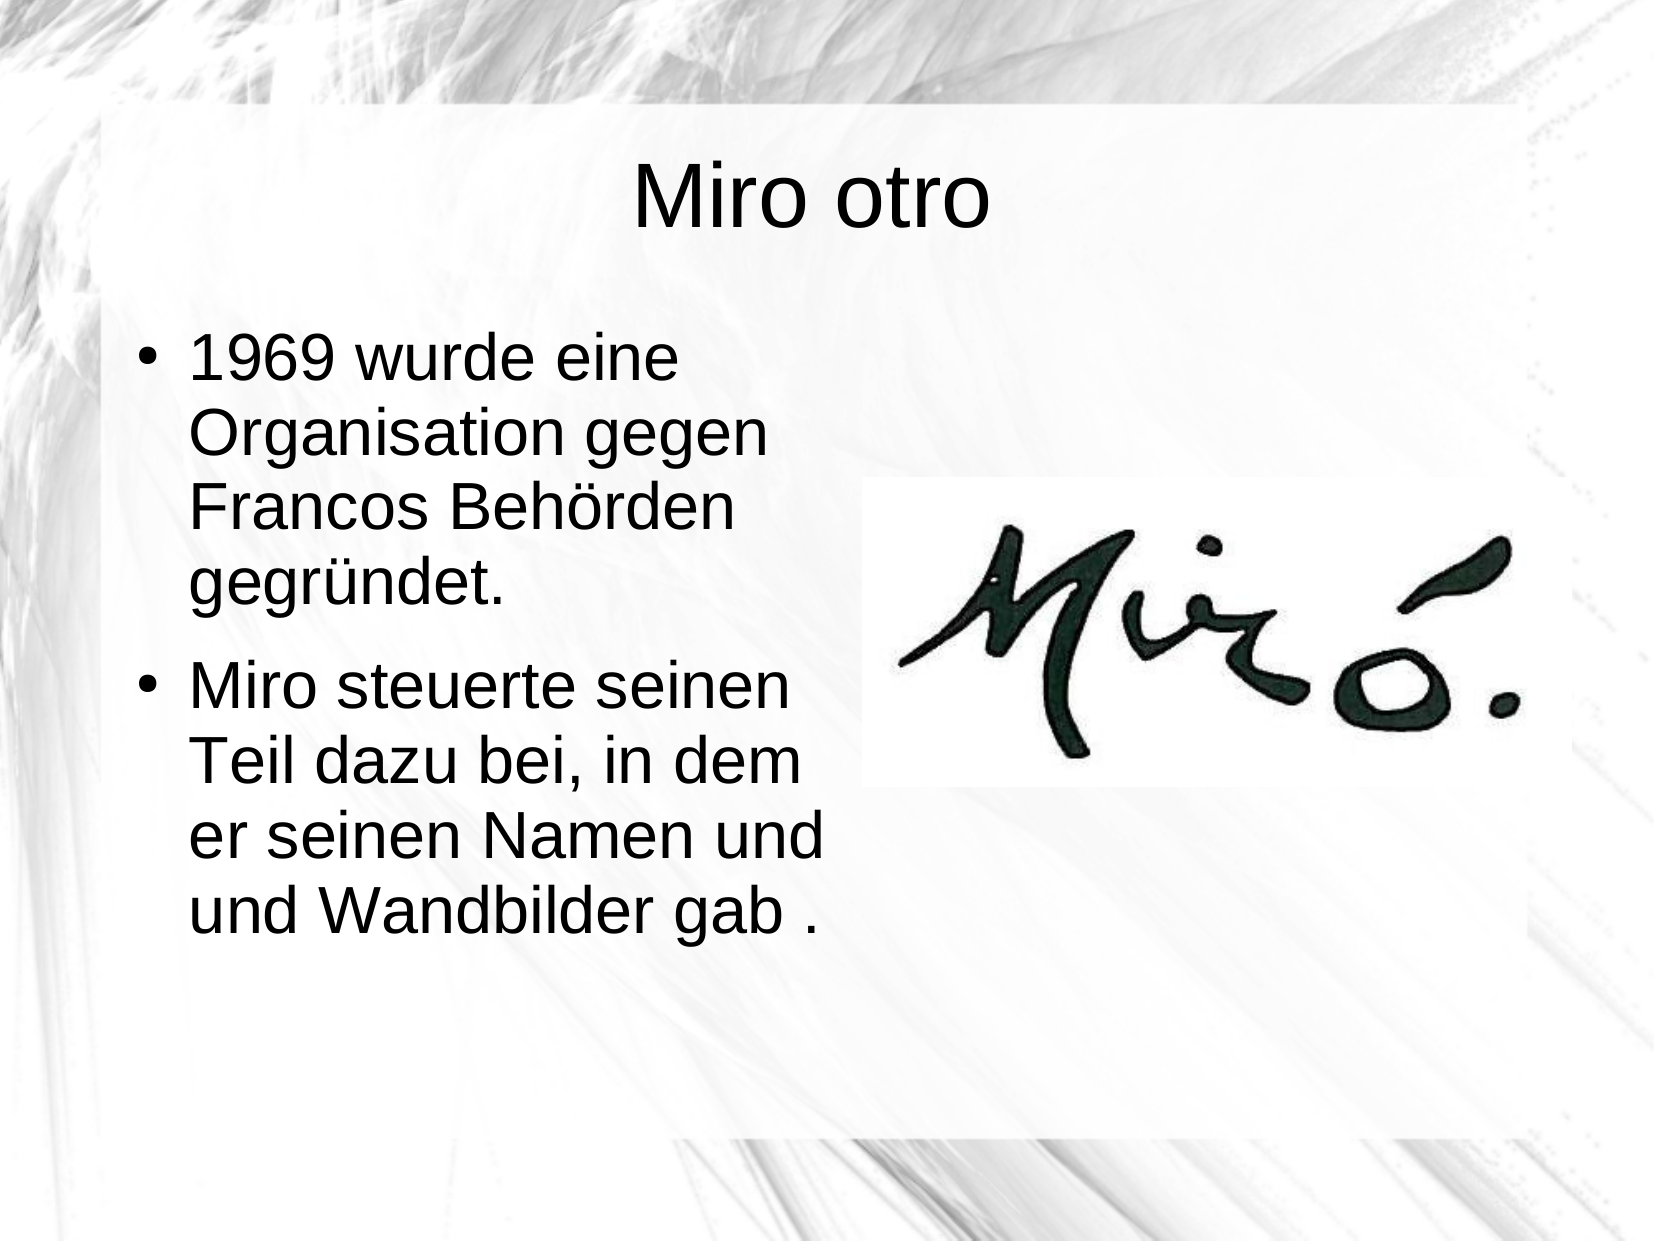

# Miro otro
1969 wurde eine Organisation gegen Francos Behörden gegründet.
Miro steuerte seinen Teil dazu bei, in dem er seinen Namen und und Wandbilder gab .